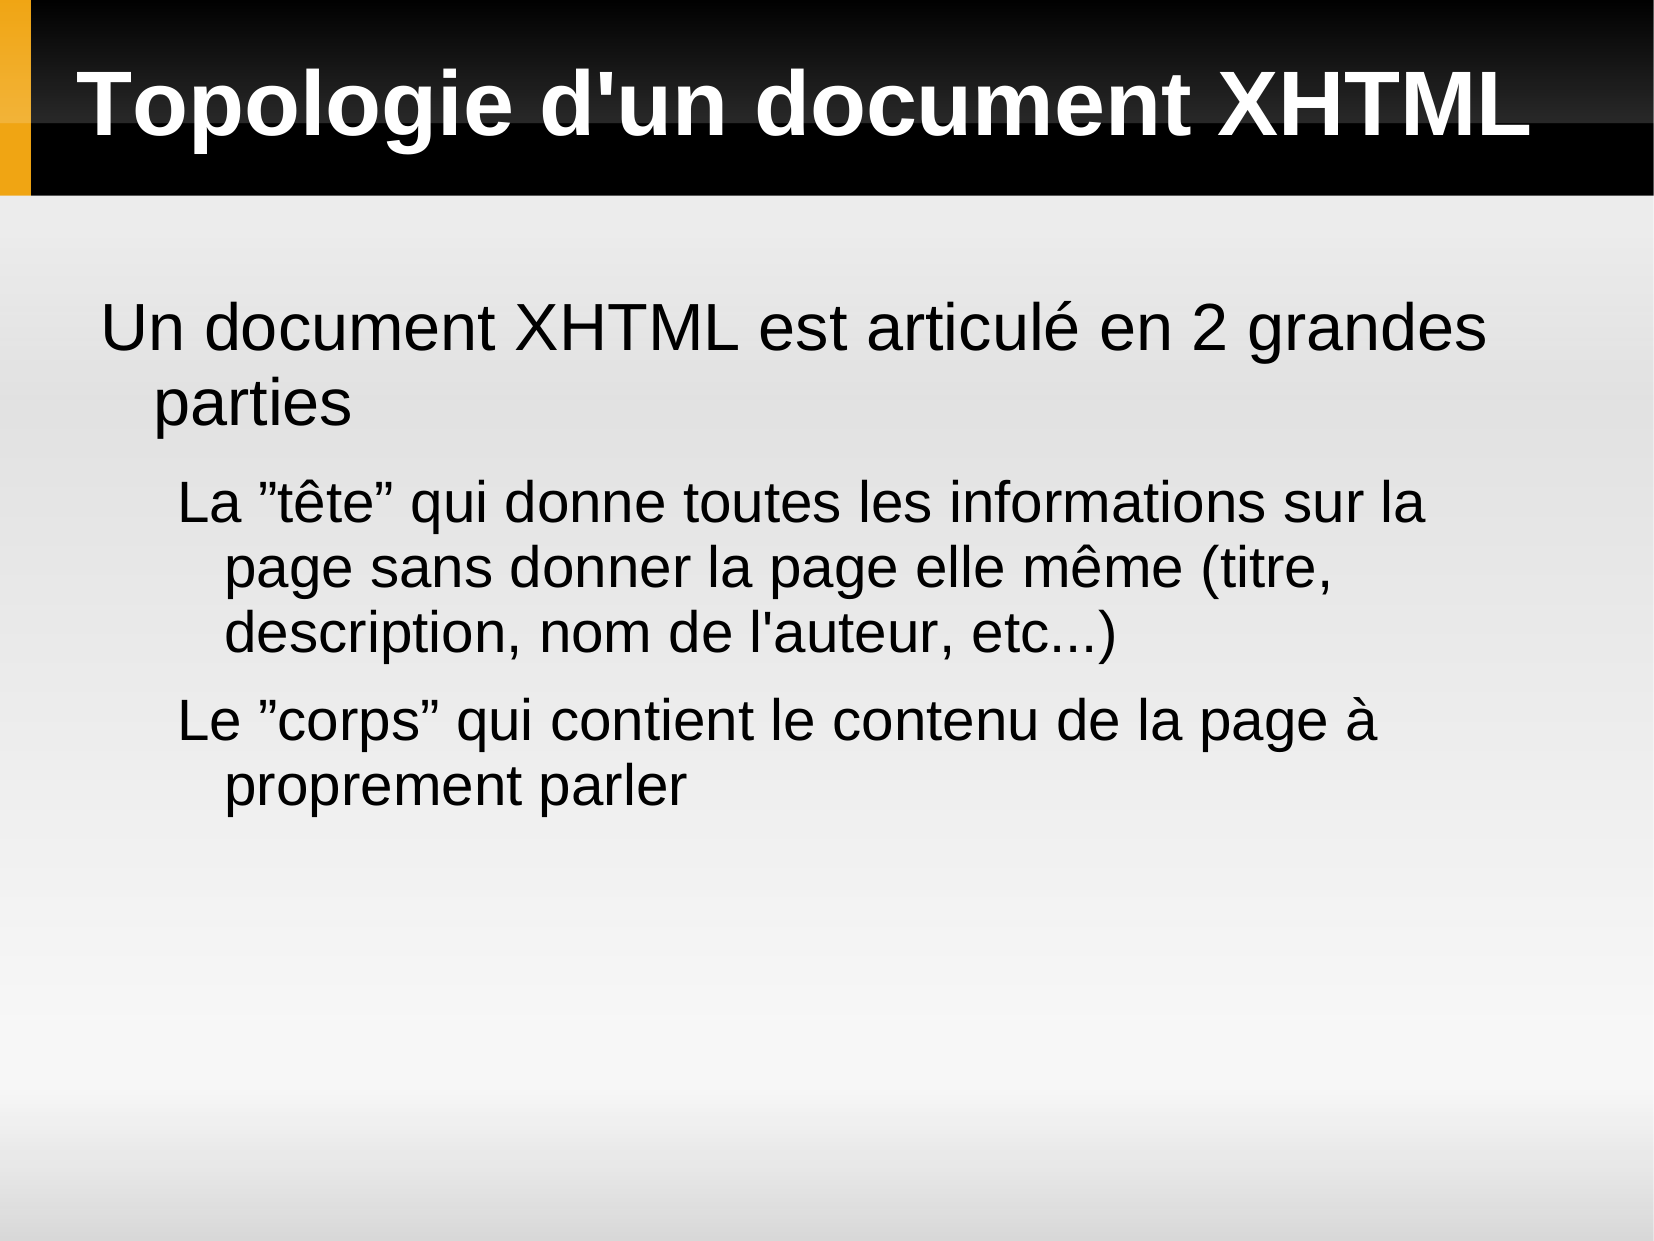

# Topologie d'un document XHTML
Un document XHTML est articulé en 2 grandes parties
La ”tête” qui donne toutes les informations sur la page sans donner la page elle même (titre, description, nom de l'auteur, etc...)
Le ”corps” qui contient le contenu de la page à proprement parler